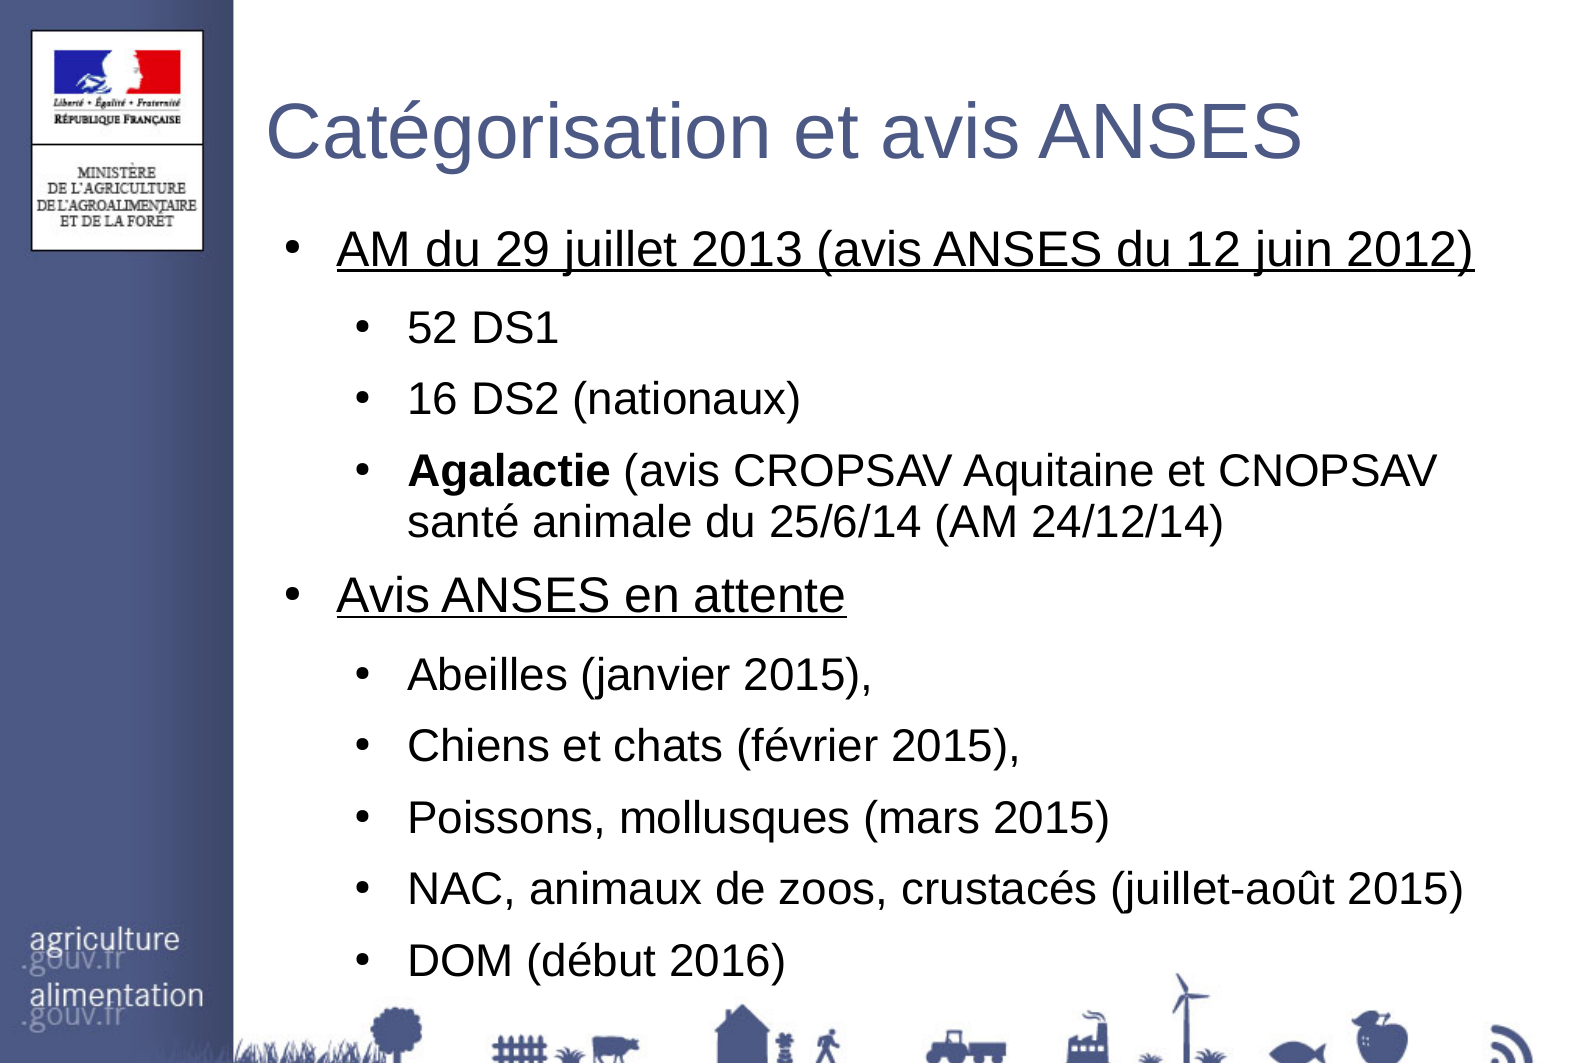

# Catégorisation et avis ANSES
AM du 29 juillet 2013 (avis ANSES du 12 juin 2012)
52 DS1
16 DS2 (nationaux)
Agalactie (avis CROPSAV Aquitaine et CNOPSAV santé animale du 25/6/14 (AM 24/12/14)
Avis ANSES en attente
Abeilles (janvier 2015),
Chiens et chats (février 2015),
Poissons, mollusques (mars 2015)
NAC, animaux de zoos, crustacés (juillet-août 2015)
DOM (début 2016)